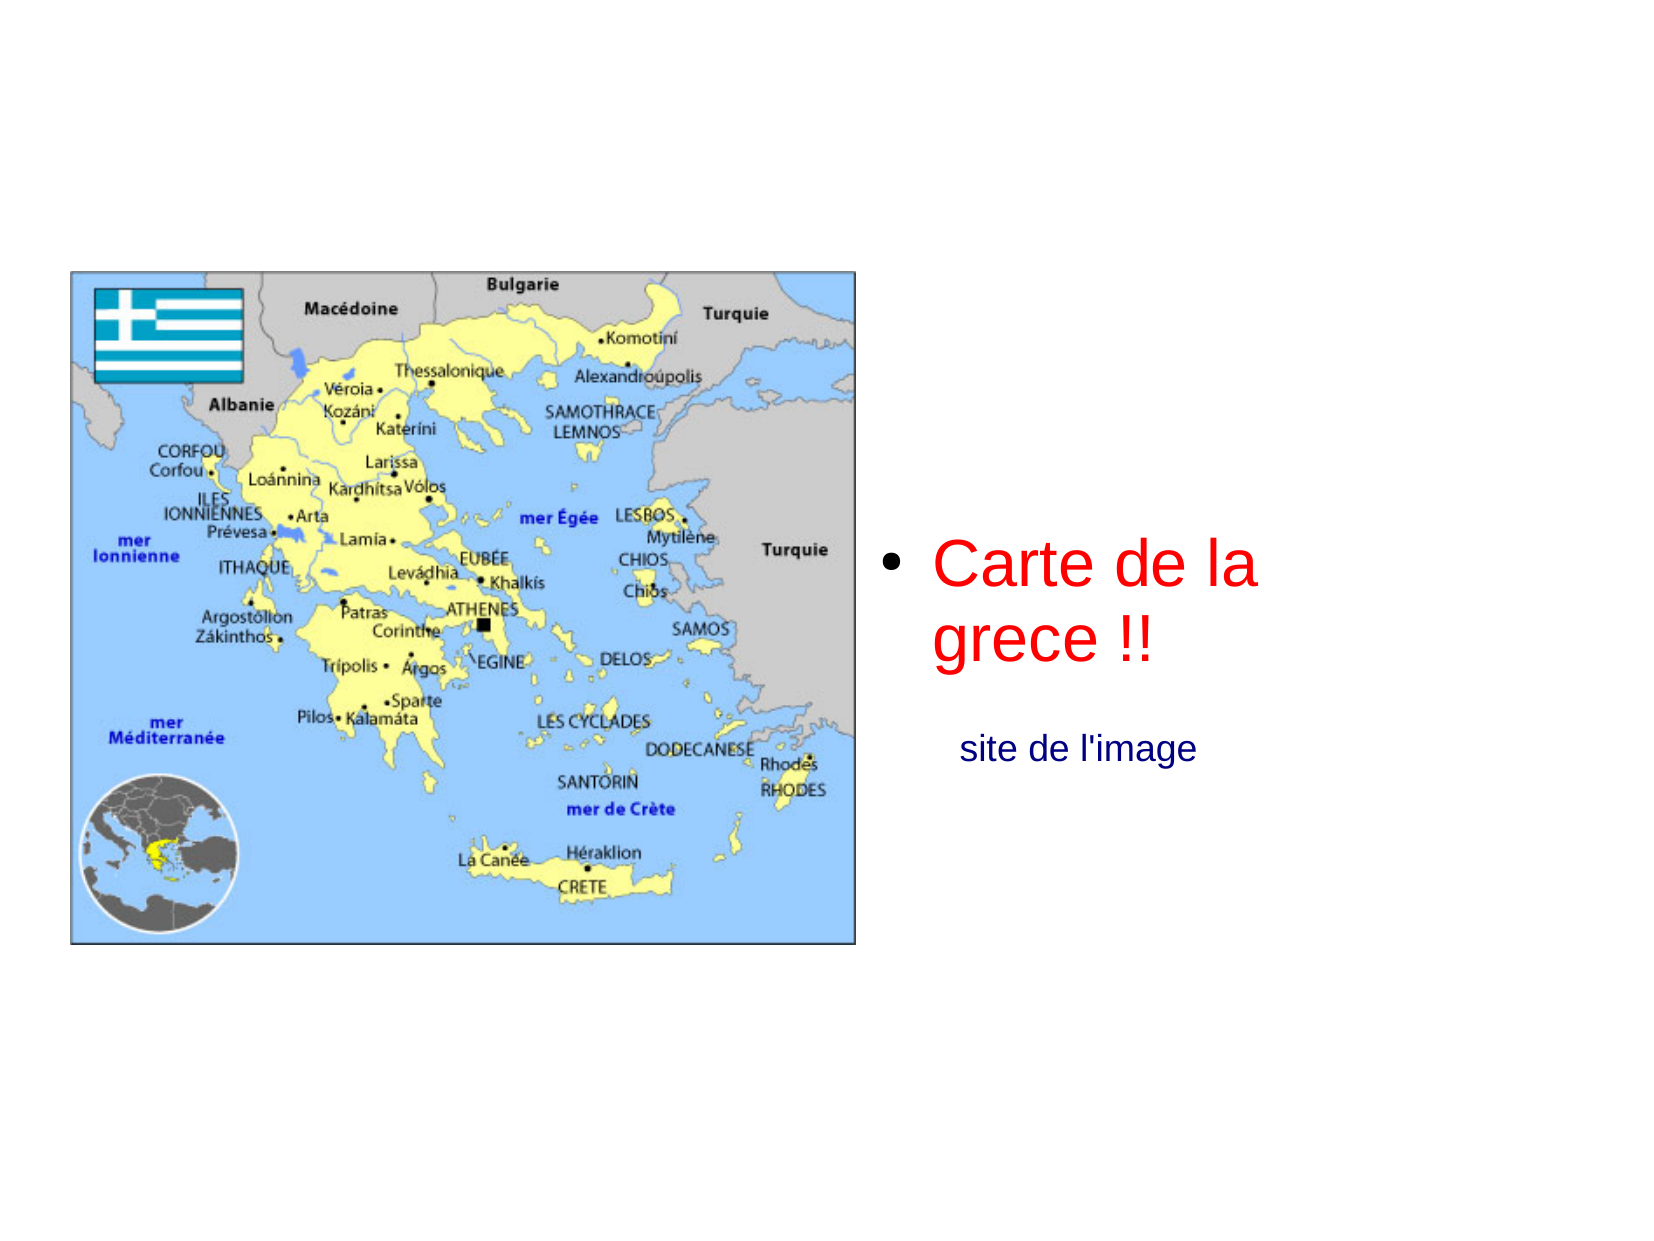

# Carte de la grece !!
site de l'image